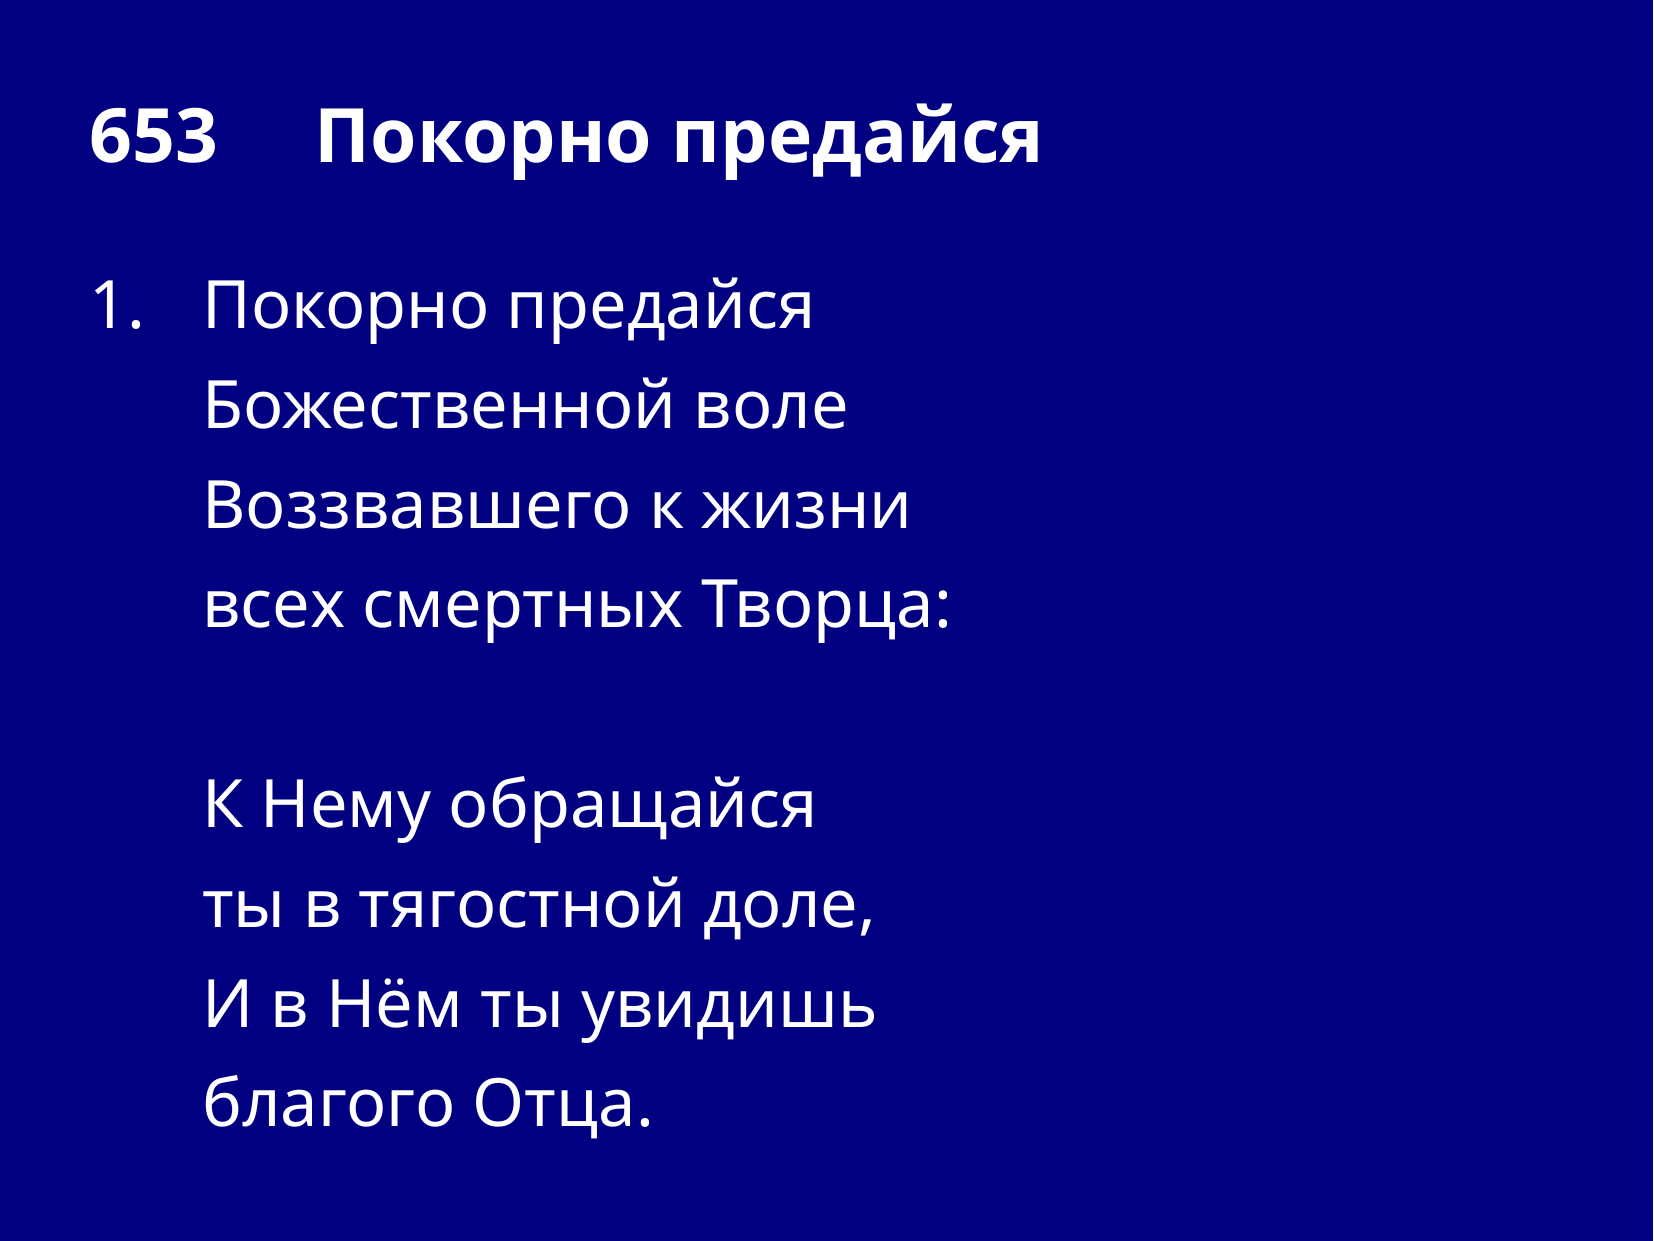

653	Покорно предайся
1.	Покорно предайся
	Божественной воле
	Воззвавшего к жизни
	всех смертных Творца:
	К Нему обращайся
	ты в тягостной доле,
	И в Нём ты увидишь
	благого Отца.